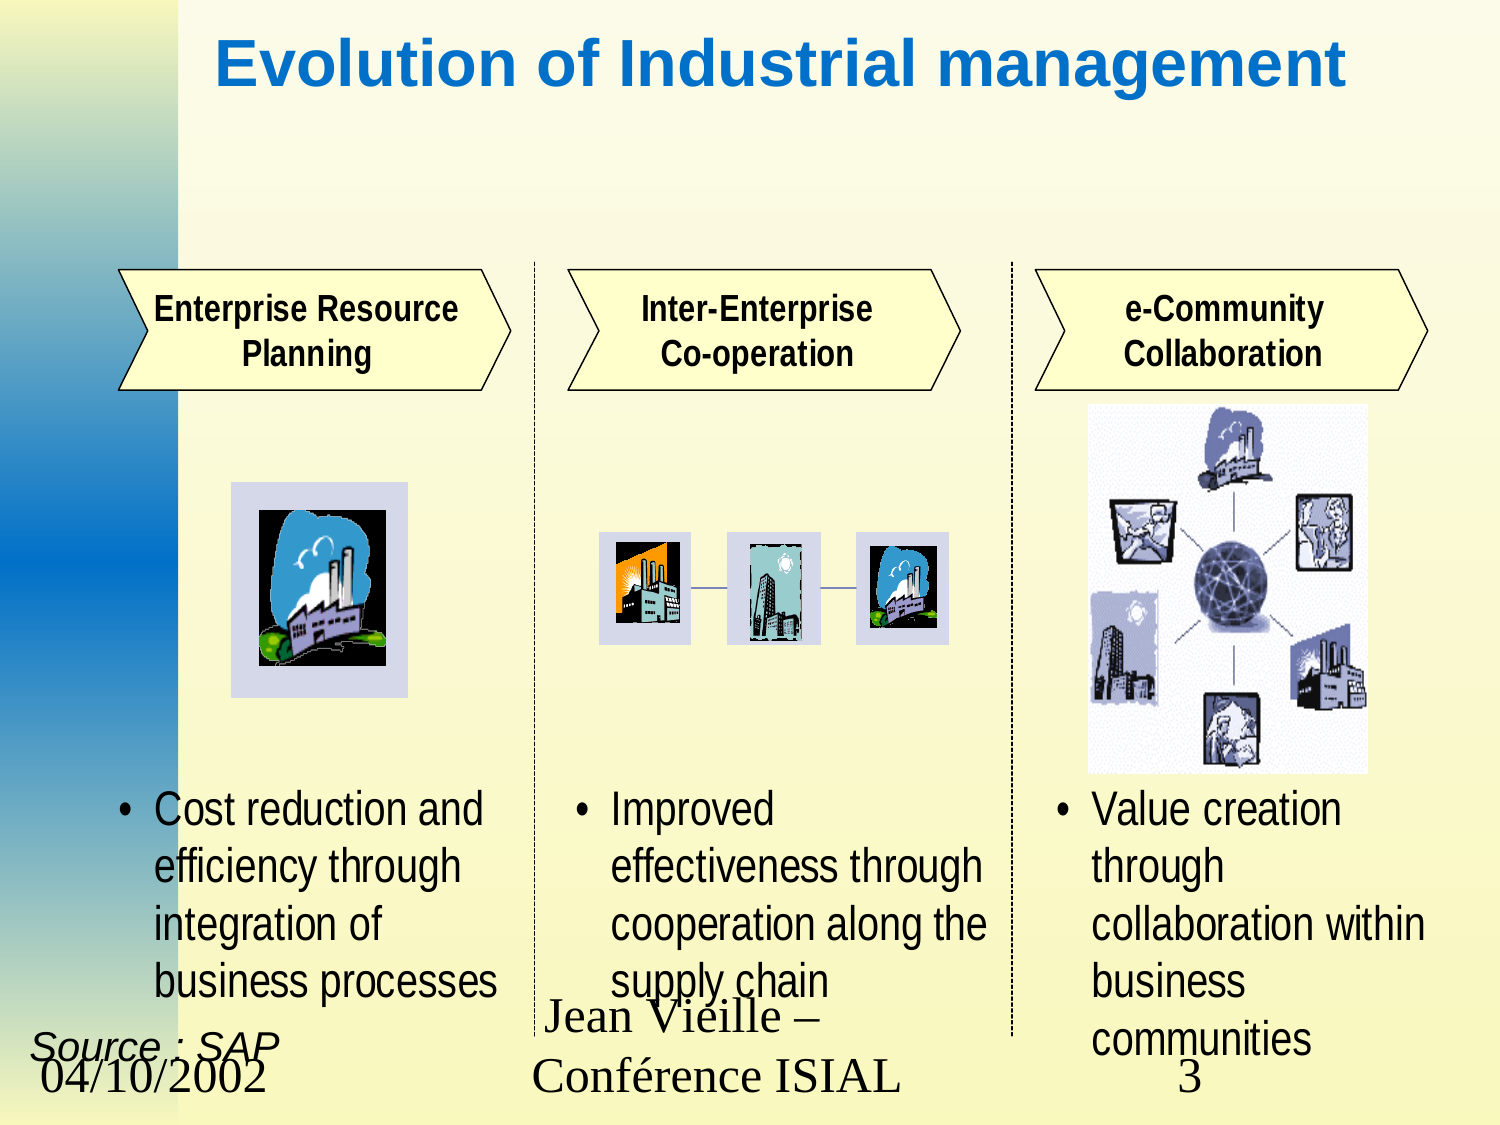

# Evolution of Industrial management
Source : SAP
3